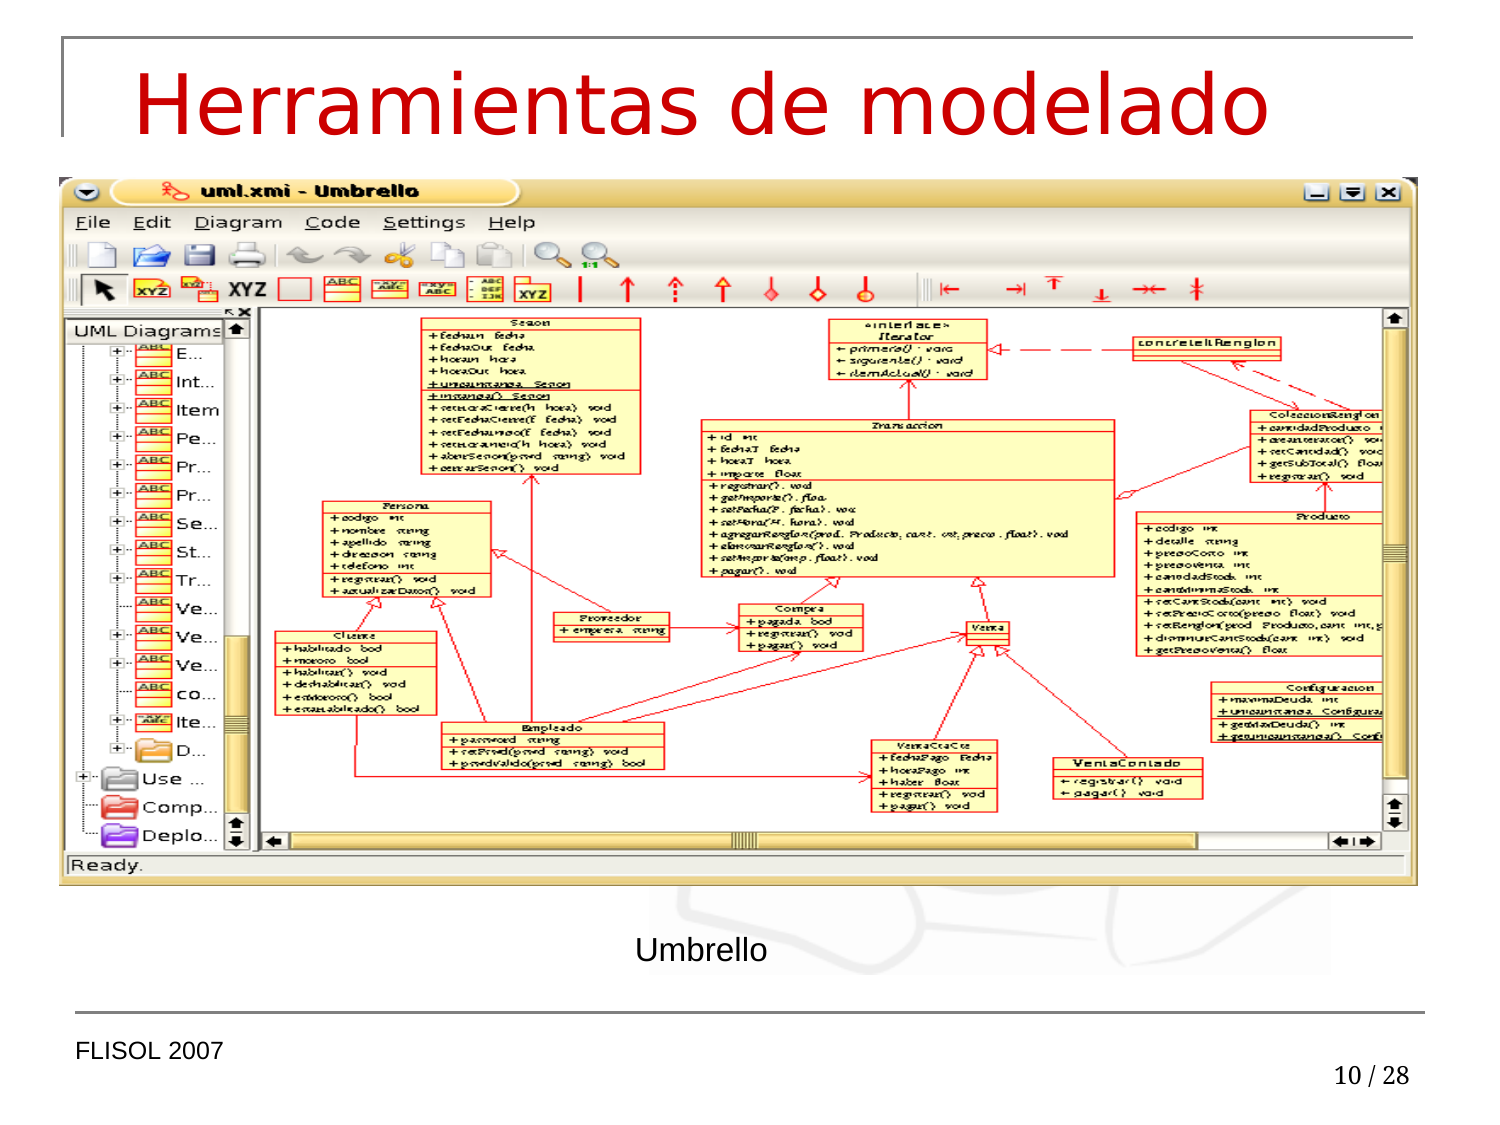

# Herramientas de modelado
Umbrello
10
COMPETISOFT